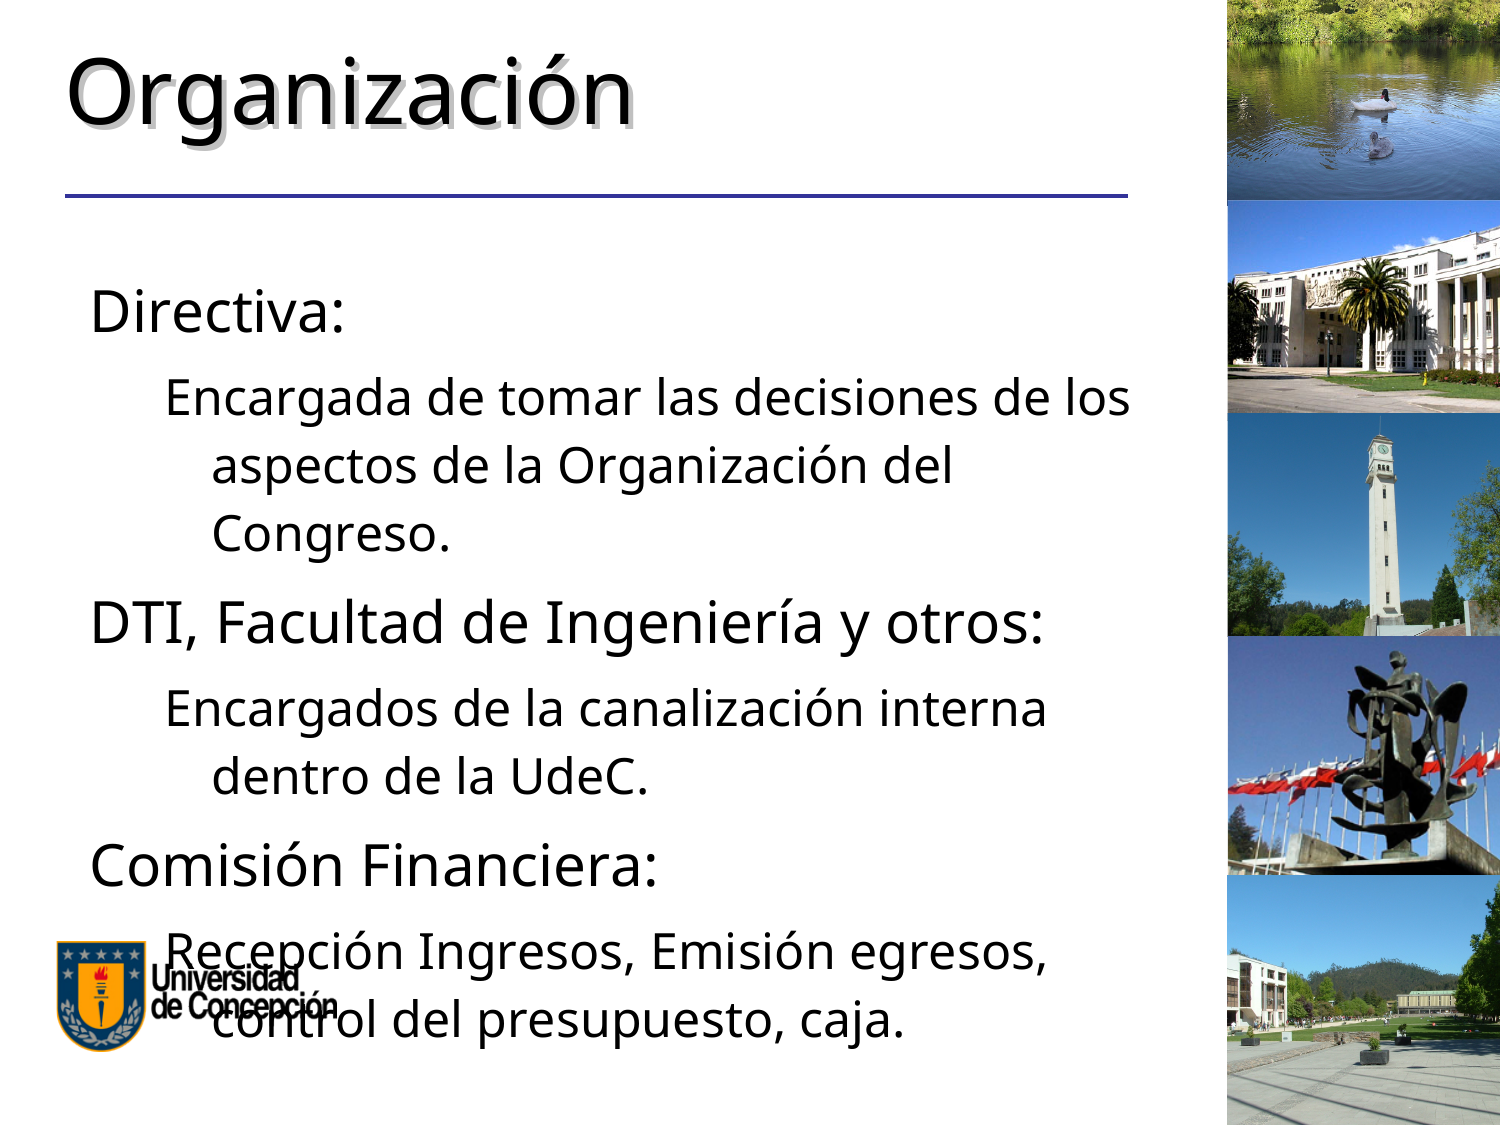

# Organización
Directiva:
Encargada de tomar las decisiones de los aspectos de la Organización del Congreso.
DTI, Facultad de Ingeniería y otros:
Encargados de la canalización interna dentro de la UdeC.
Comisión Financiera:
Recepción Ingresos, Emisión egresos, control del presupuesto, caja.